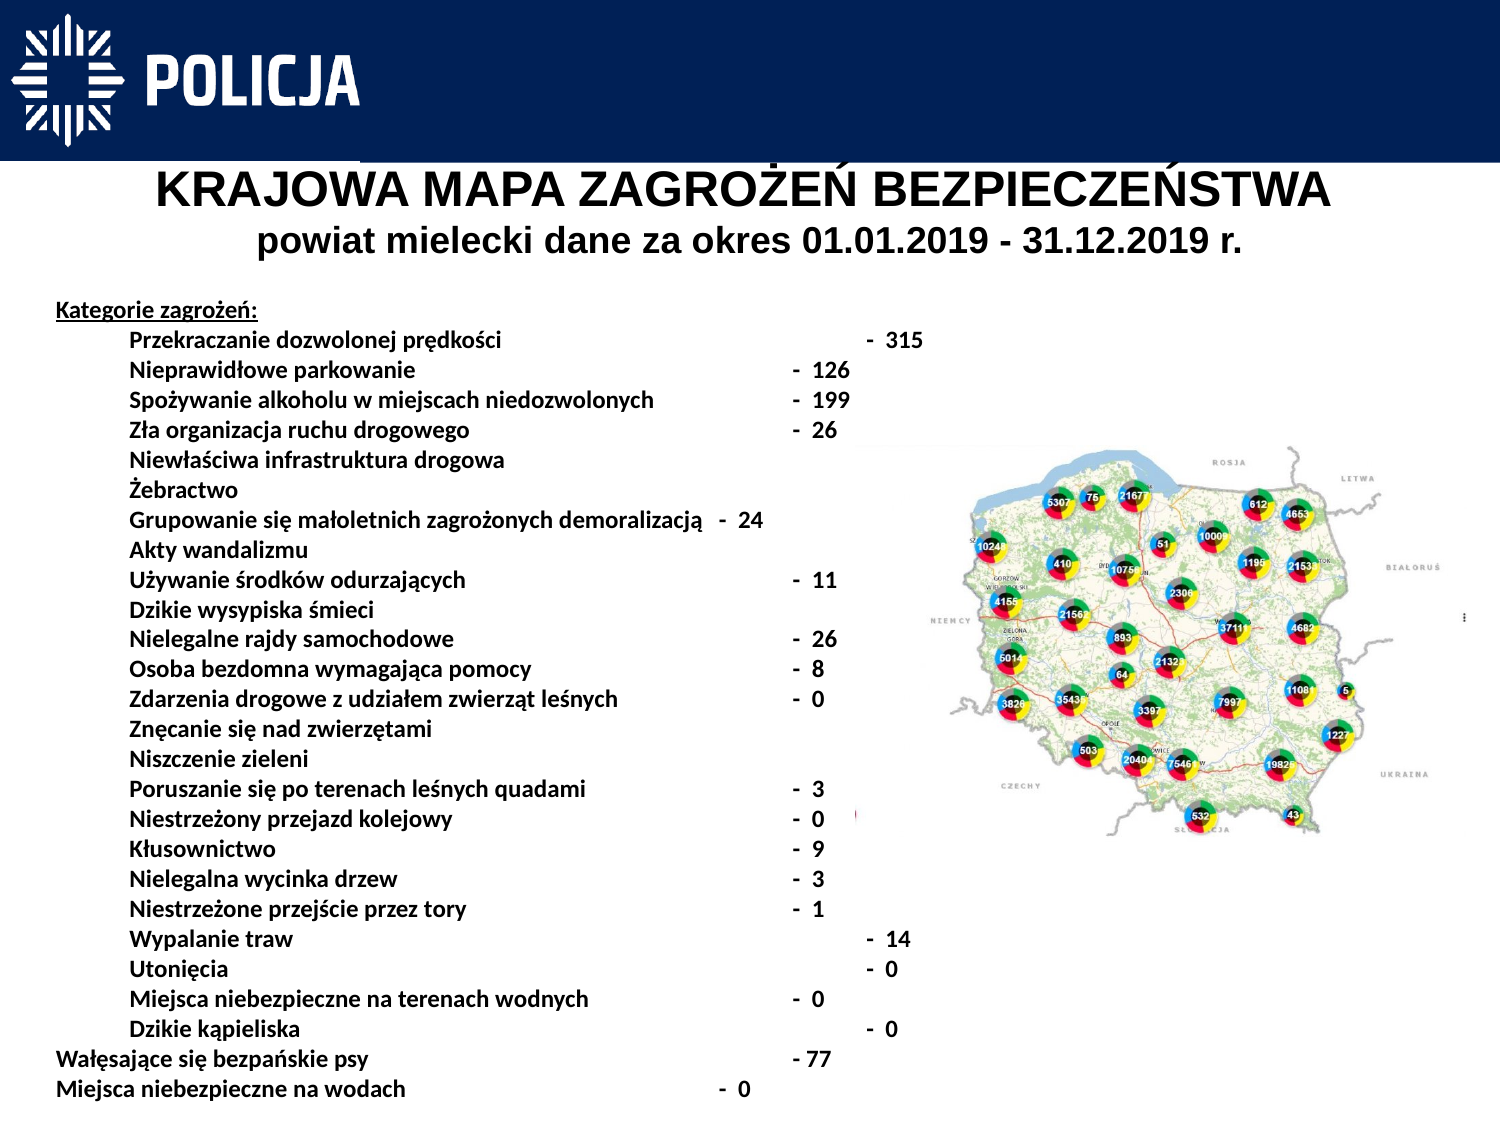

KRAJOWA MAPA ZAGROŻEŃ BEZPIECZEŃSTWA
powiat mielecki dane za okres 01.01.2019 - 31.12.2019 r.
Kategorie zagrożeń:
	Przekraczanie dozwolonej prędkości					- 315
	Nieprawidłowe parkowanie						- 126
	Spożywanie alkoholu w miejscach niedozwolonych		- 199
	Zła organizacja ruchu drogowego					- 26
	Niewłaściwa infrastruktura drogowa					- 16
	Żebractwo									- 10
	Grupowanie się małoletnich zagrożonych demoralizacją	- 24
	Akty wandalizmu								- 17
	Używanie środków odurzających					- 11
	Dzikie wysypiska śmieci							- 22
	Nielegalne rajdy samochodowe					- 26
	Osoba bezdomna wymagająca pomocy				- 8
	Zdarzenia drogowe z udziałem zwierząt leśnych			- 0
	Znęcanie się nad zwierzętami						- 7
	Niszczenie zieleni								- 2
	Poruszanie się po terenach leśnych quadami			- 3
	Niestrzeżony przejazd kolejowy					- 0
	Kłusownictwo								- 9
	Nielegalna wycinka drzew						- 3
	Niestrzeżone przejście przez tory					- 1
	Wypalanie traw								- 14
	Utonięcia									- 0
	Miejsca niebezpieczne na terenach wodnych 		- 0
	Dzikie kąpieliska								- 0
Wałęsające się bezpańskie psy						- 77
Miejsca niebezpieczne na wodach					- 0